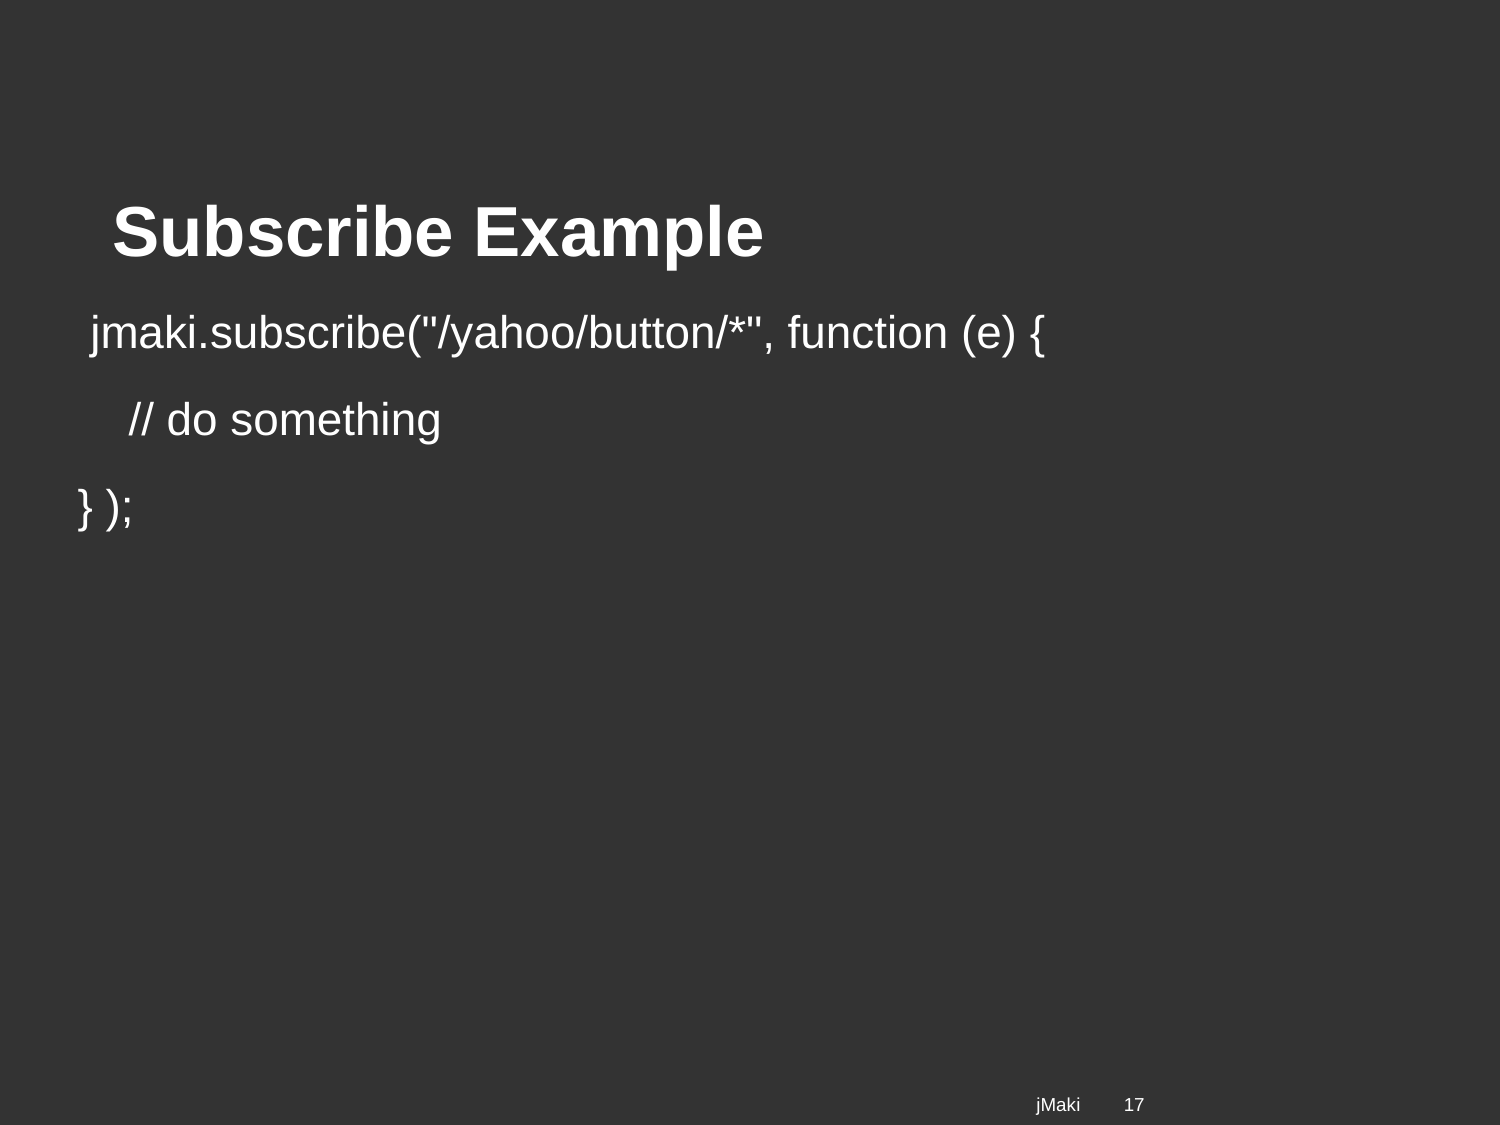

# Subscribe Example
 jmaki.subscribe("/yahoo/button/*", function (e) {
 // do something
 } );